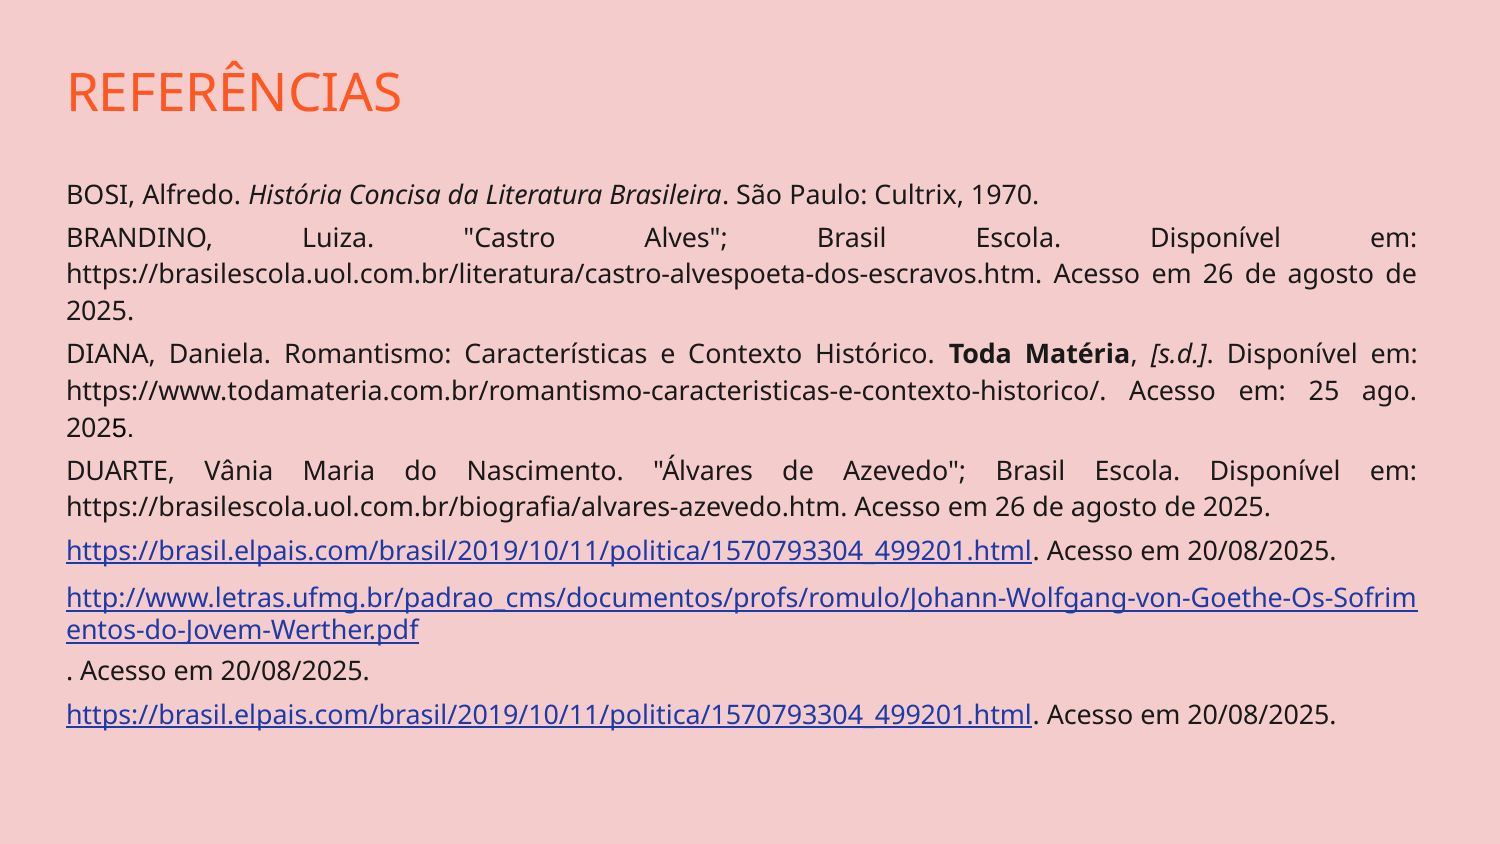

# REFERÊNCIAS
BOSI, Alfredo. História Concisa da Literatura Brasileira. São Paulo: Cultrix, 1970.
BRANDINO, Luiza. "Castro Alves"; Brasil Escola. Disponível em: https://brasilescola.uol.com.br/literatura/castro-alvespoeta-dos-escravos.htm. Acesso em 26 de agosto de 2025.
DIANA, Daniela. Romantismo: Características e Contexto Histórico. Toda Matéria, [s.d.]. Disponível em: https://www.todamateria.com.br/romantismo-caracteristicas-e-contexto-historico/. Acesso em: 25 ago. 2025.
DUARTE, Vânia Maria do Nascimento. "Álvares de Azevedo"; Brasil Escola. Disponível em: https://brasilescola.uol.com.br/biografia/alvares-azevedo.htm. Acesso em 26 de agosto de 2025.
https://brasil.elpais.com/brasil/2019/10/11/politica/1570793304_499201.html. Acesso em 20/08/2025.
http://www.letras.ufmg.br/padrao_cms/documentos/profs/romulo/Johann-Wolfgang-von-Goethe-Os-Sofrimentos-do-Jovem-Werther.pdf. Acesso em 20/08/2025.
https://brasil.elpais.com/brasil/2019/10/11/politica/1570793304_499201.html. Acesso em 20/08/2025.